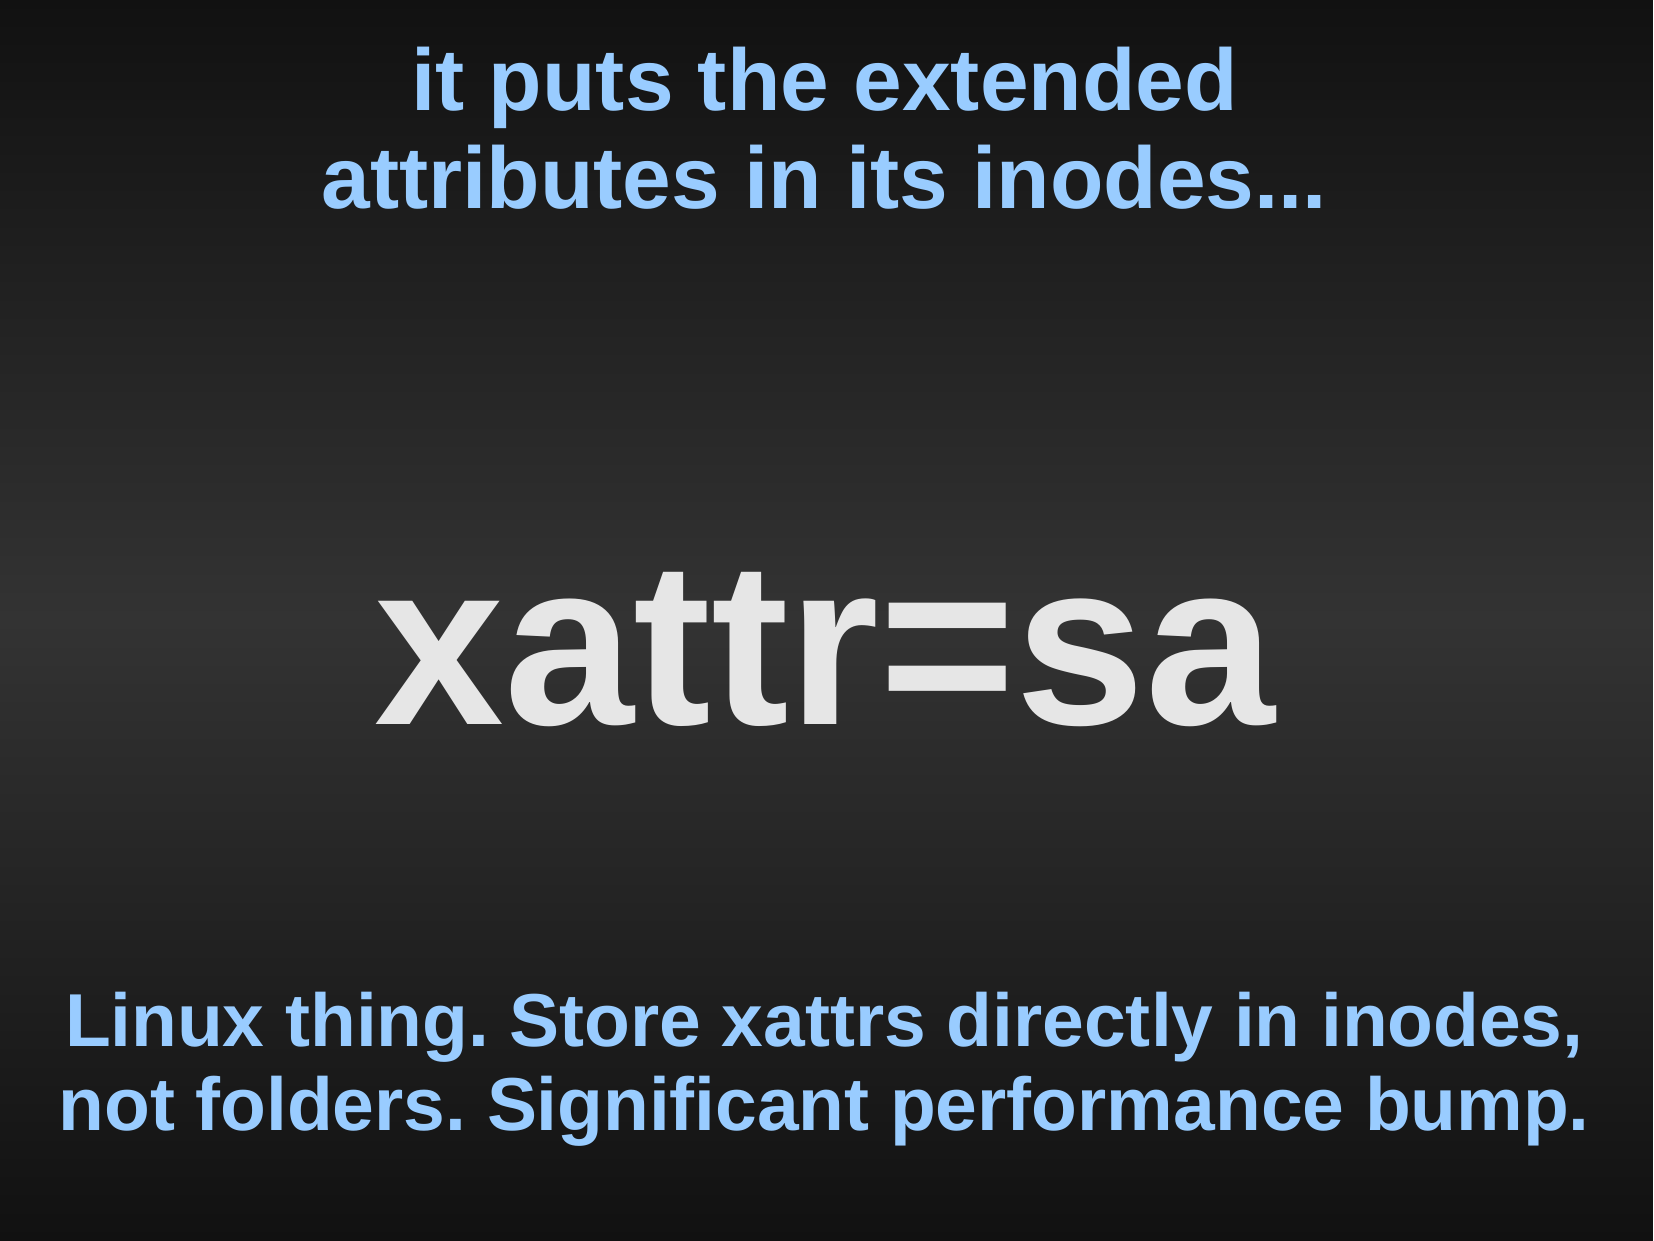

# it puts the extended attributes in its inodes...
xattr=sa
Linux thing. Store xattrs directly in inodes, not folders. Significant performance bump.